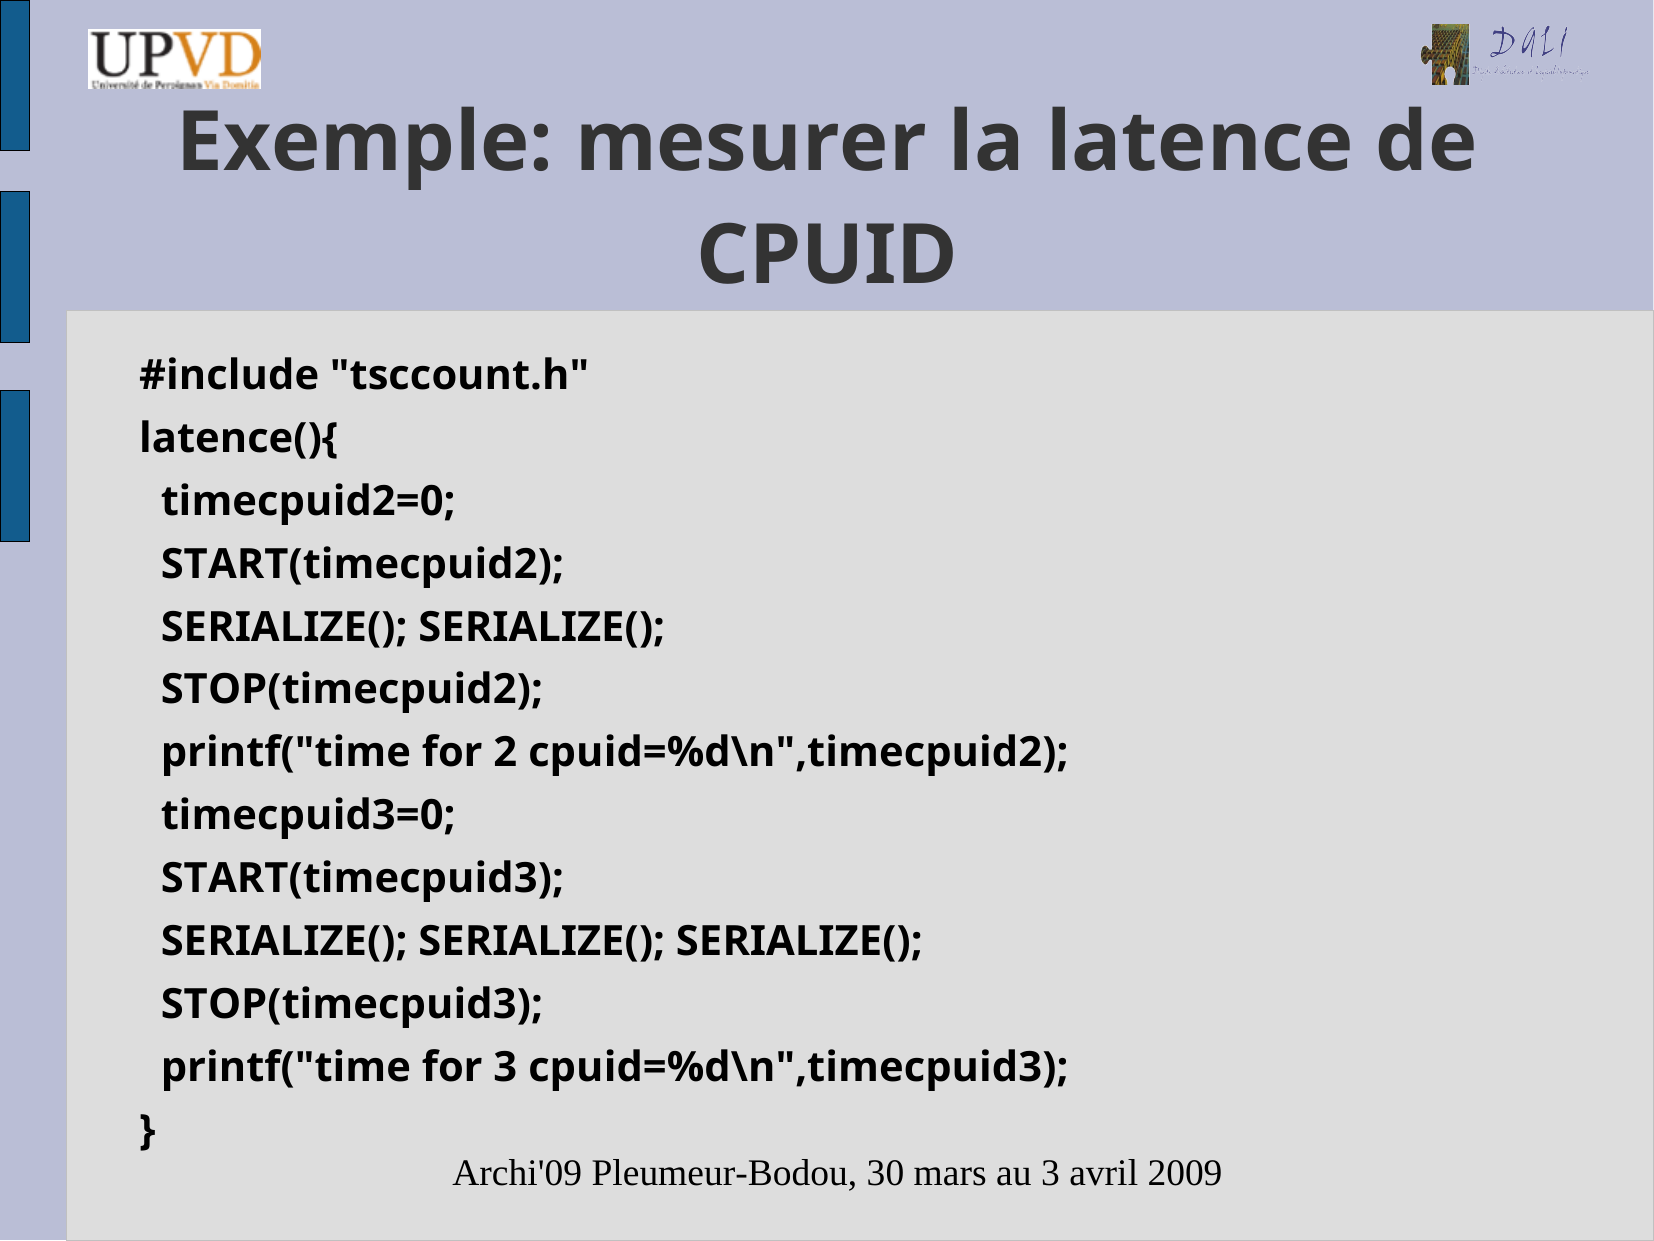

# Exemple: mesurer la latence de CPUID
#include "tsccount.h"
latence(){
 timecpuid2=0;
 START(timecpuid2);
 SERIALIZE(); SERIALIZE();
 STOP(timecpuid2);
 printf("time for 2 cpuid=%d\n",timecpuid2);
 timecpuid3=0;
 START(timecpuid3);
 SERIALIZE(); SERIALIZE(); SERIALIZE();
 STOP(timecpuid3);
 printf("time for 3 cpuid=%d\n",timecpuid3);
}
Archi'09 Pleumeur-Bodou, 30 mars au 3 avril 2009